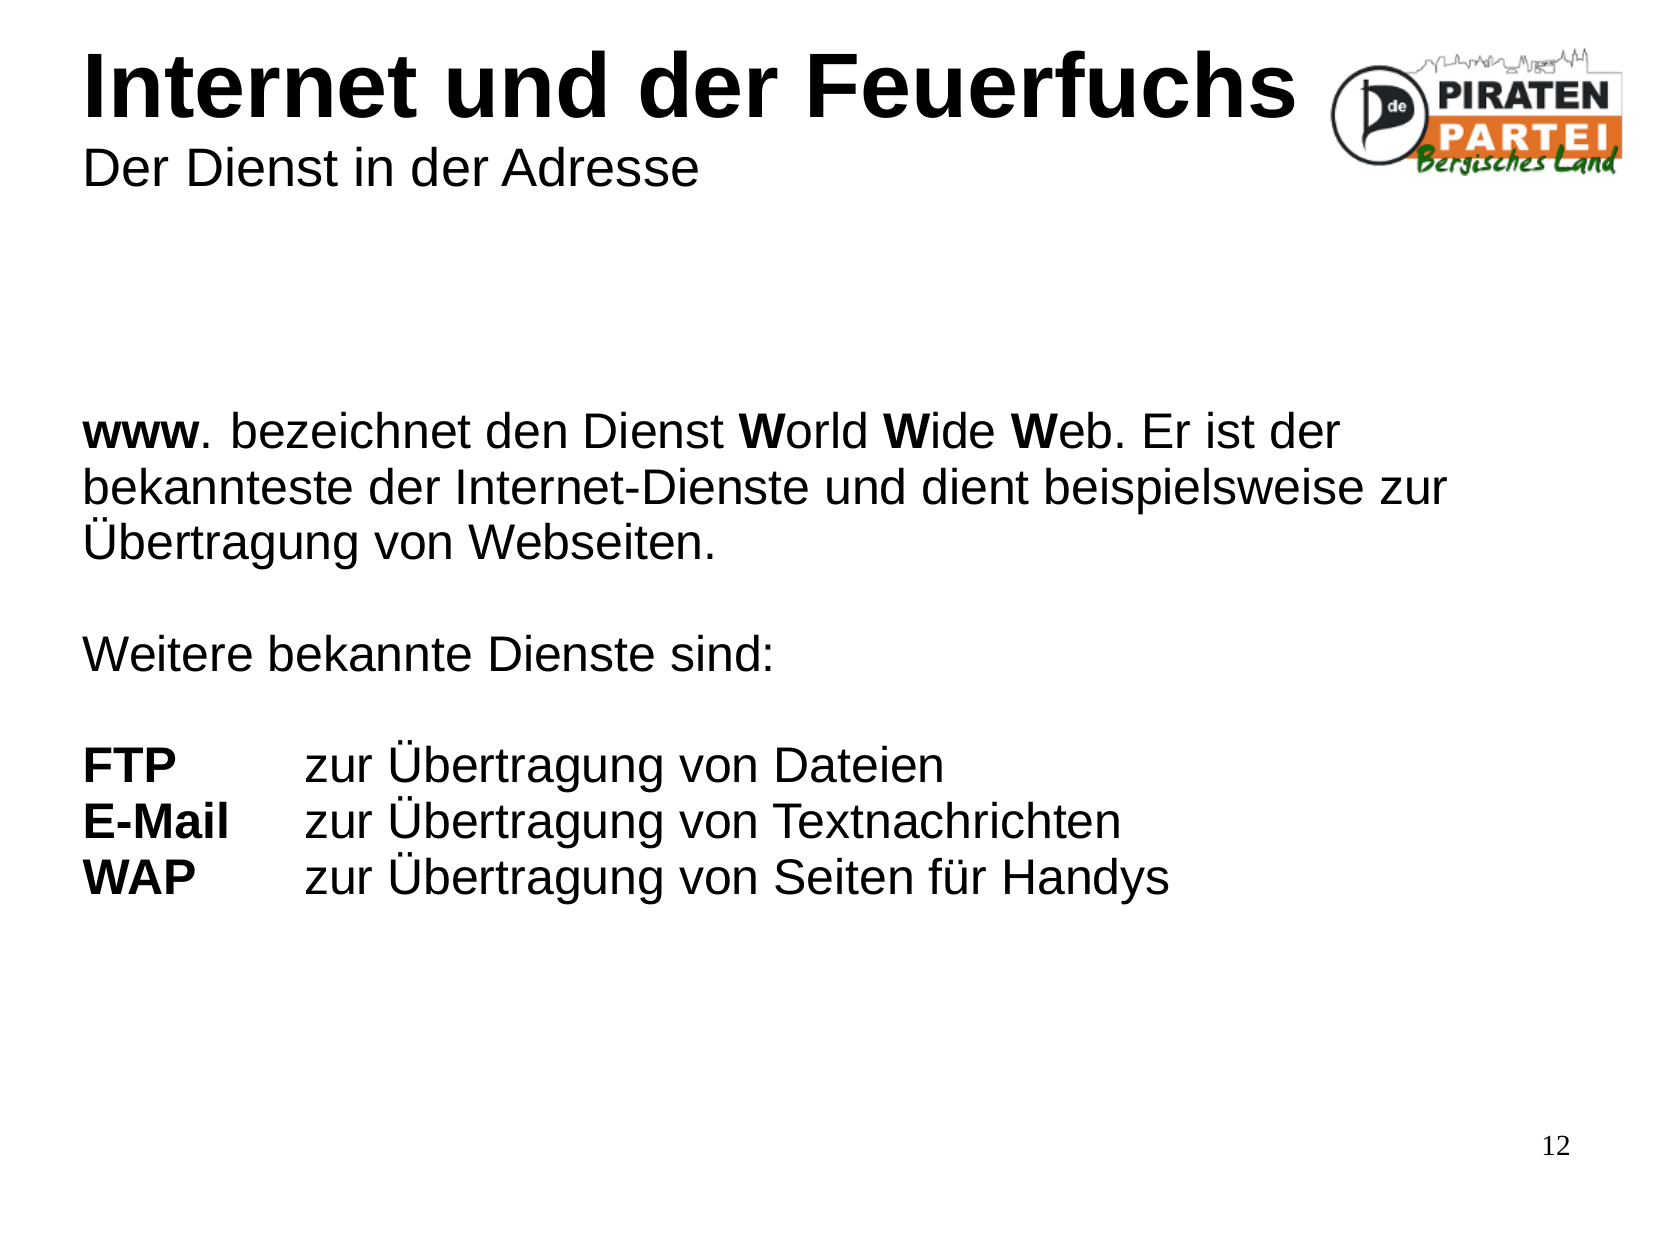

# Internet und der Feuerfuchs Der Dienst in der Adresse
www.	bezeichnet den Dienst World Wide Web. Er ist der bekannteste der Internet-Dienste und dient beispielsweise zur Übertragung von Webseiten.
Weitere bekannte Dienste sind:
FTP		zur Übertragung von Dateien
E-Mail		zur Übertragung von Textnachrichten
WAP		zur Übertragung von Seiten für Handys
12